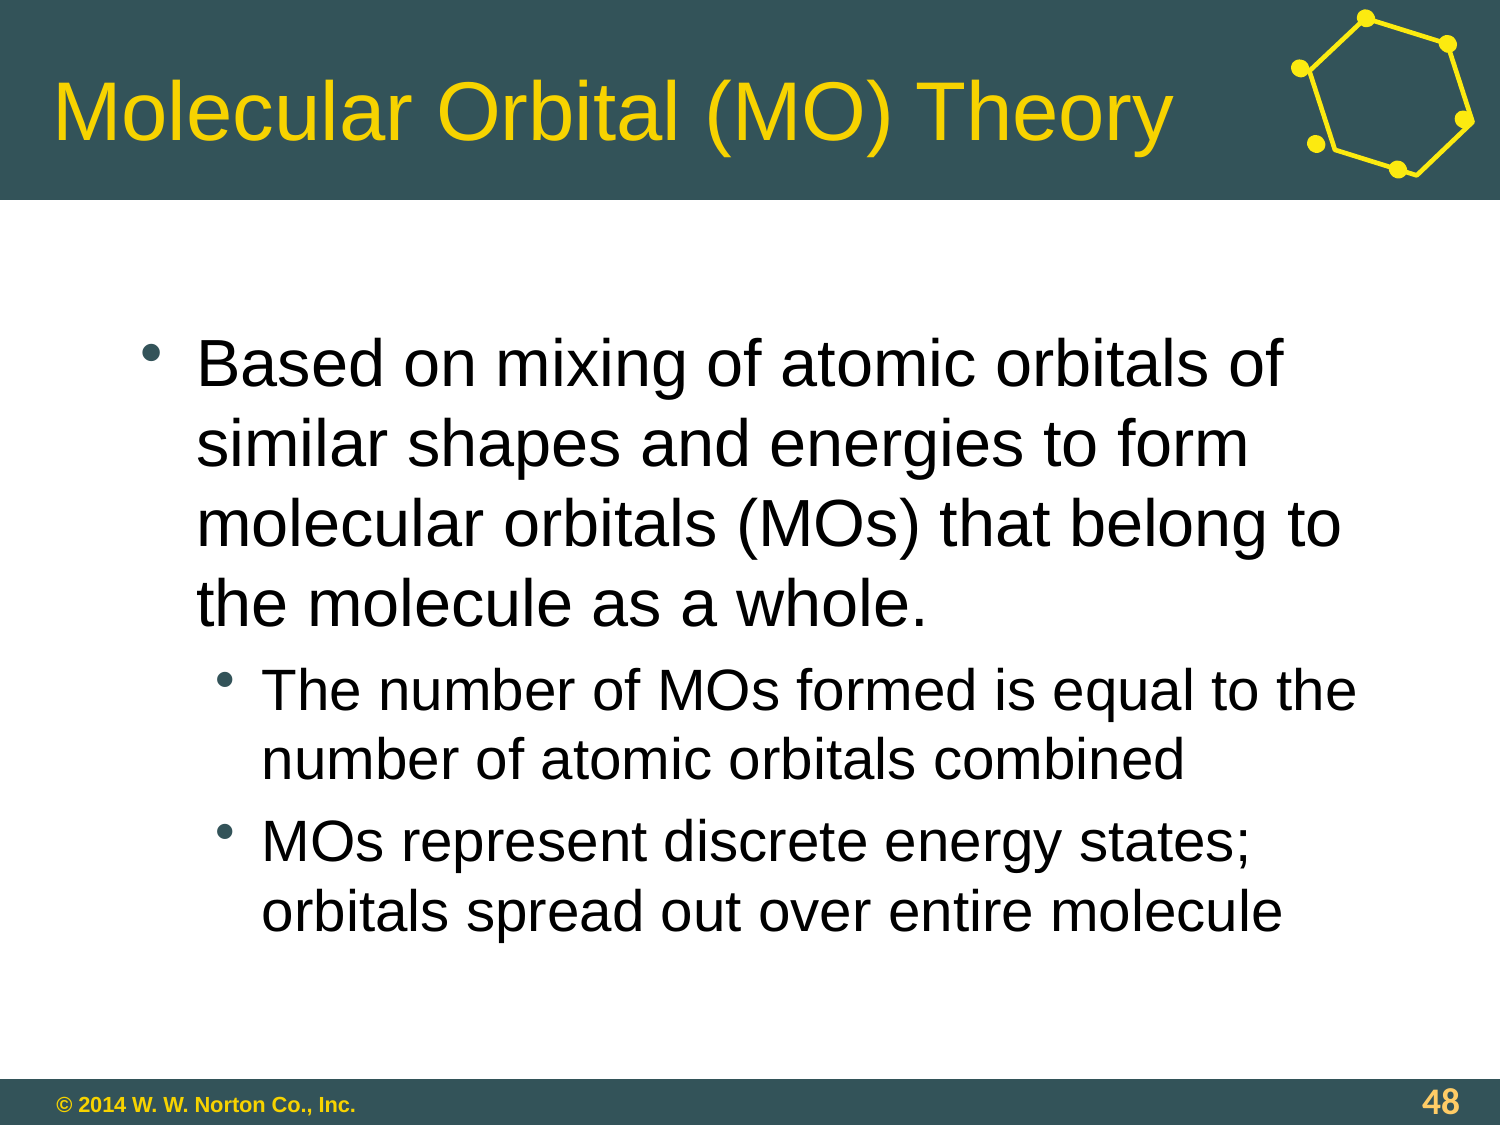

Molecular Orbital (MO) Theory
# Based on mixing of atomic orbitals of similar shapes and energies to form molecular orbitals (MOs) that belong to the molecule as a whole.
The number of MOs formed is equal to the number of atomic orbitals combined
MOs represent discrete energy states; orbitals spread out over entire molecule